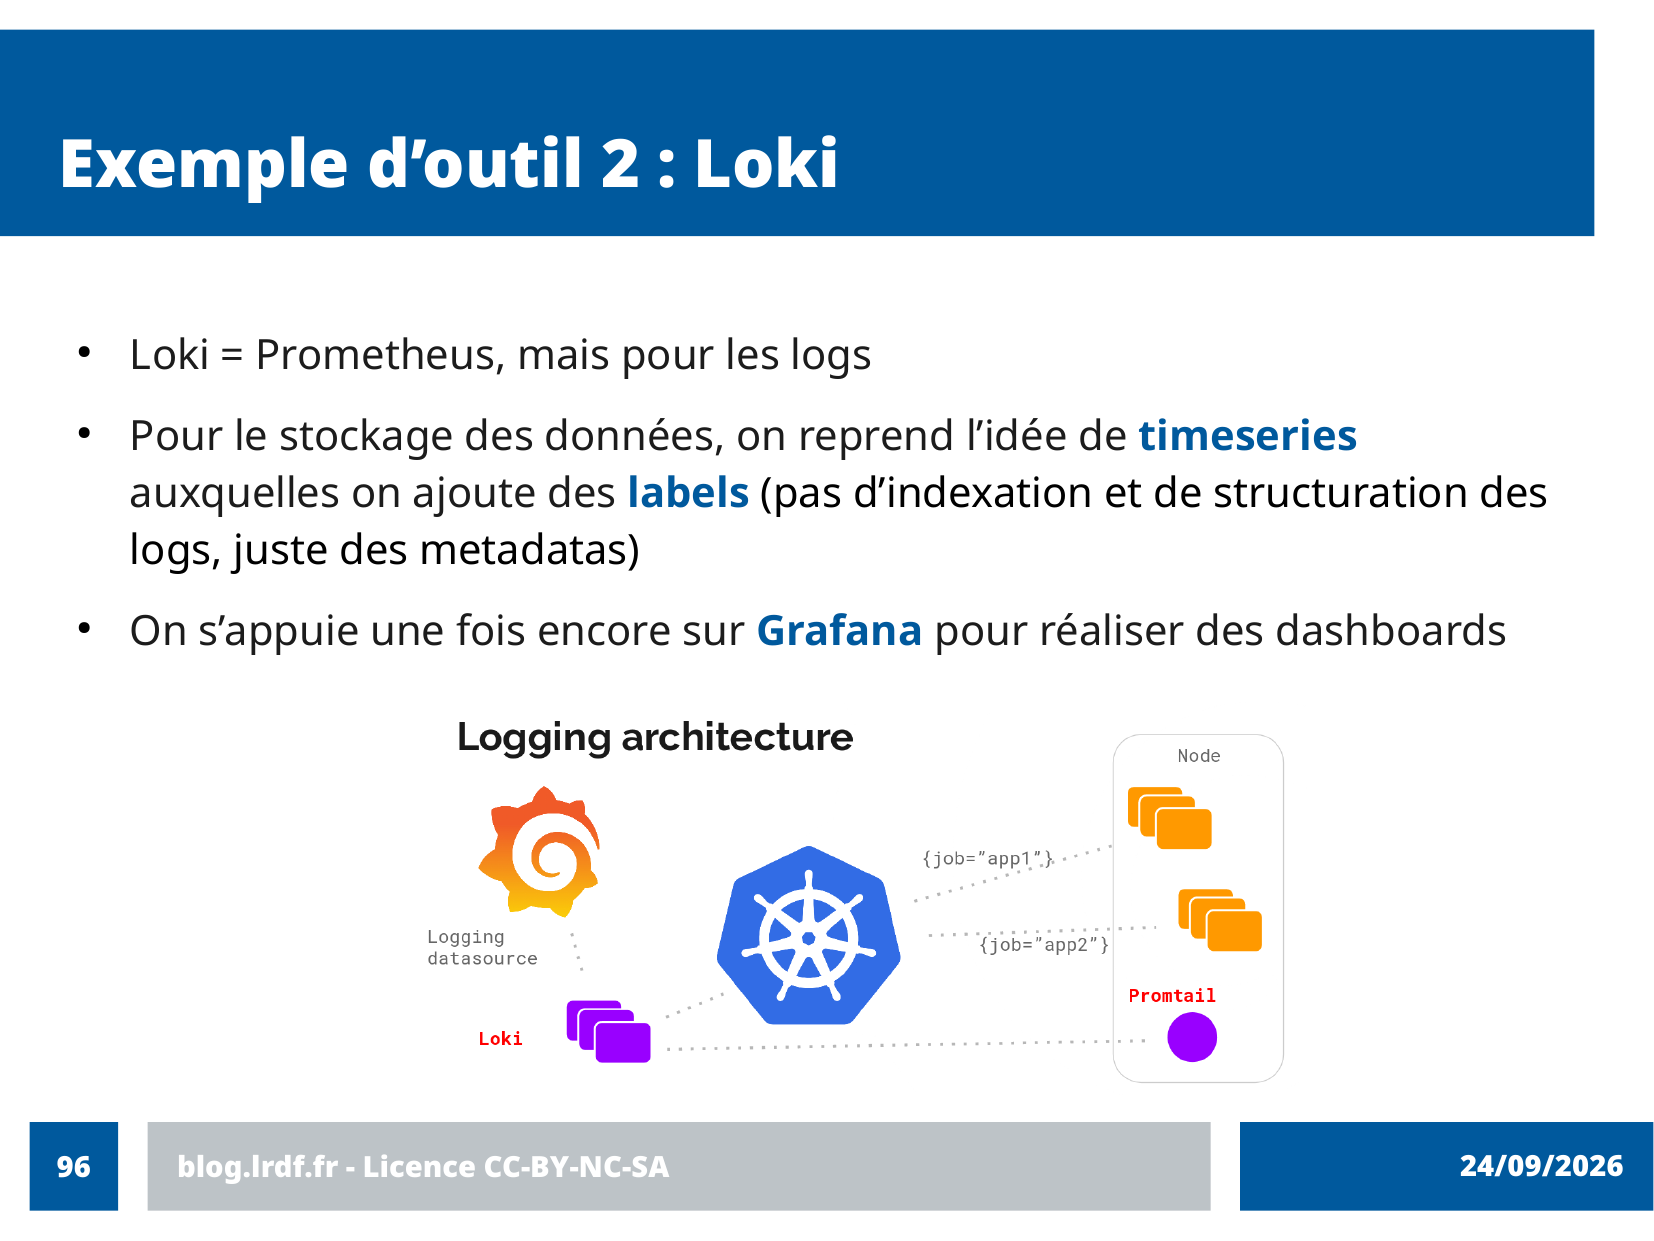

# Exemple d’outil 2 : Loki
Loki = Prometheus, mais pour les logs
Pour le stockage des données, on reprend l’idée de timeseries auxquelles on ajoute des labels (pas d’indexation et de structuration des logs, juste des metadatas)
On s’appuie une fois encore sur Grafana pour réaliser des dashboards
96
blog.lrdf.fr - Licence CC-BY-NC-SA